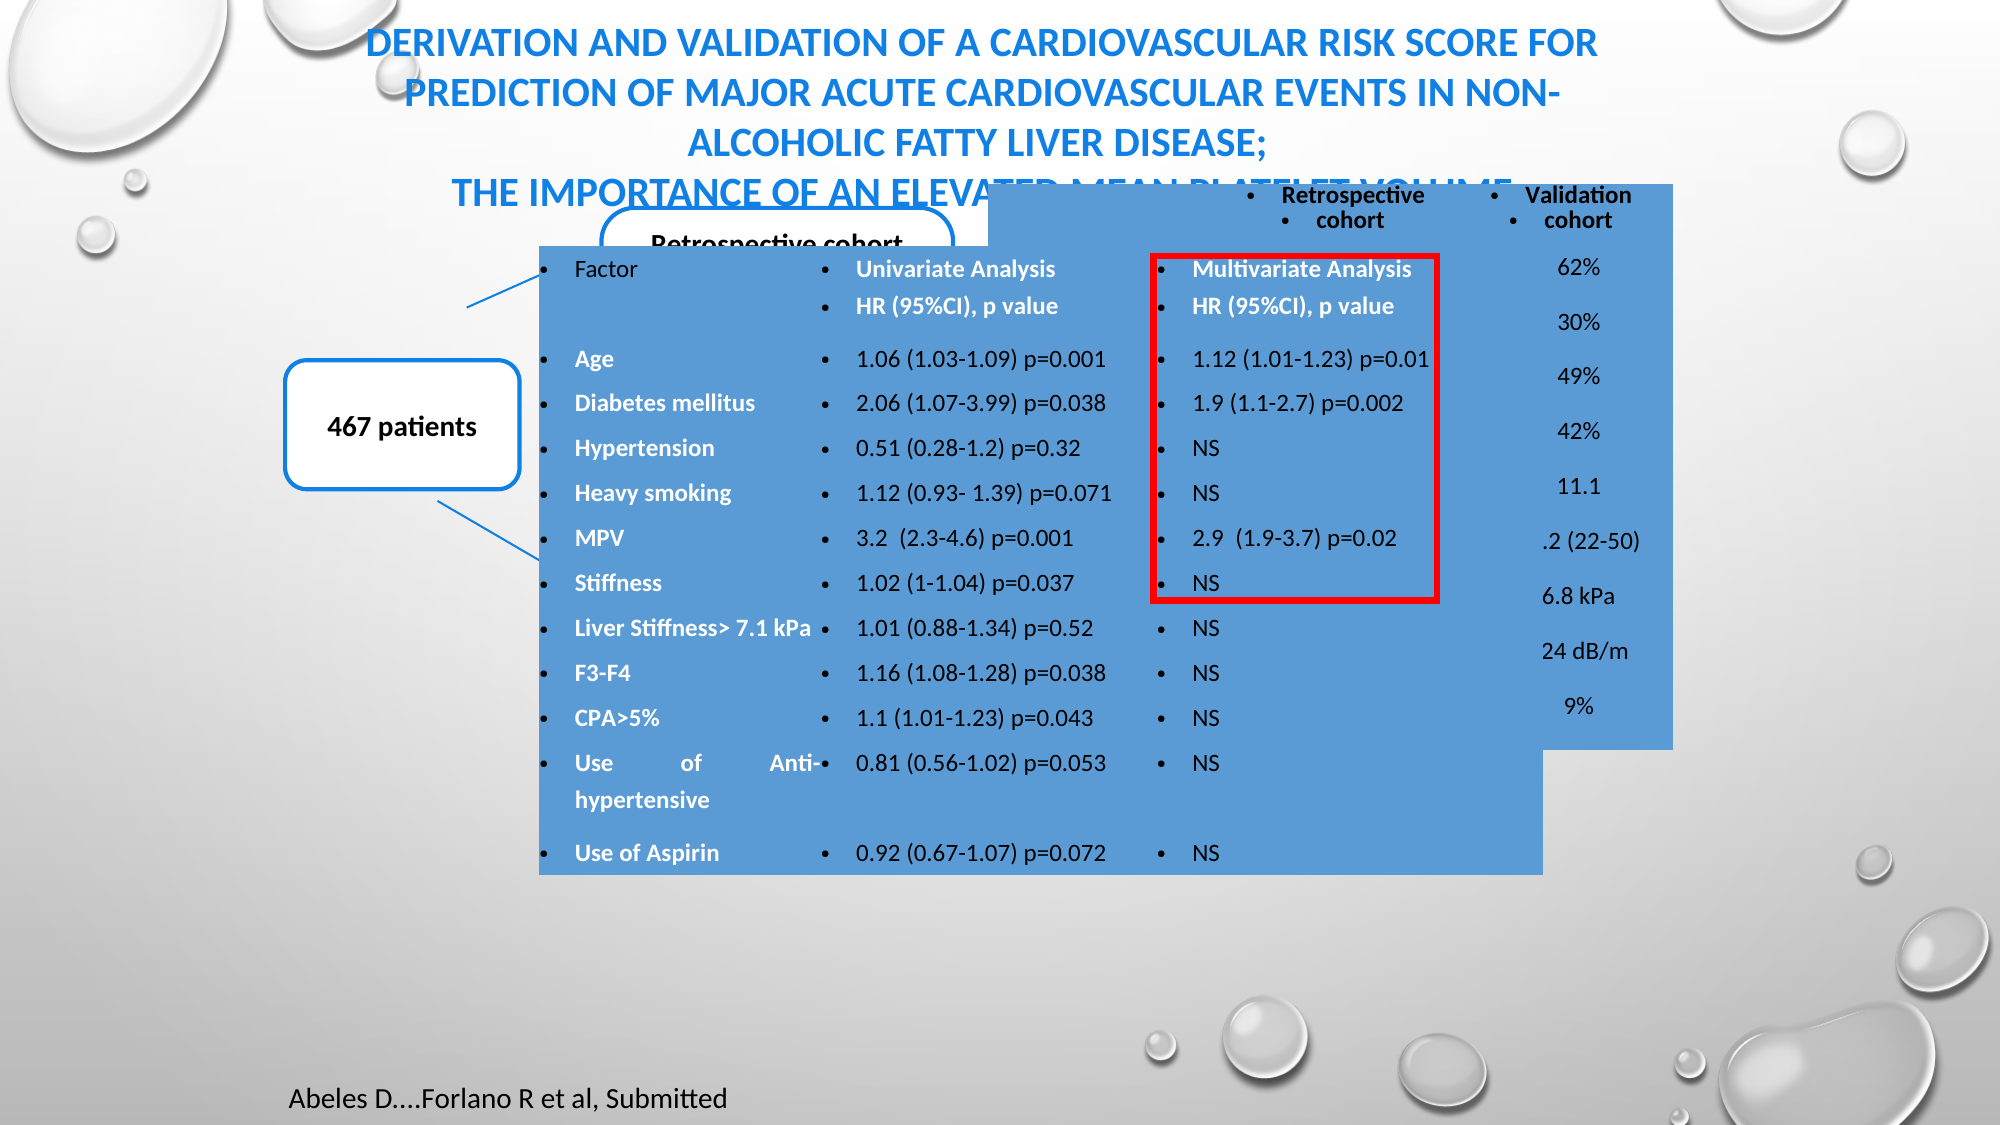

Derivation and validation of a cardiovascular risk score for prediction of major acute cardiovascular events in non-alcoholic fatty liver disease;
the importance of an elevated mean platelet volume
| | Retrospective cohort | Validation cohort |
| --- | --- | --- |
| Male gender | 65% | 62% |
| Hypertension | 51% | 30% |
| T2-DM | 51% | 49% |
| Dyslipidaemia | 45% | 42% |
| Mean MPV | 10.7 | 11.1 |
| BMI | 29.6 (20-46) | 29.2 (22-50) |
| Stiffness | 7.1 kPa | 6.8 kPa |
| CAP score | 320 dB/m | 324 dB/m |
| Fat% | 10.3% | 9% |
Retrospective cohort (356 patients)
Median q-RISK2 11.8%
45 (12.6% ) CV events
| Factor | Univariate Analysis HR (95%CI), p value | Multivariate Analysis HR (95%CI), p value |
| --- | --- | --- |
| Age | 1.06 (1.03-1.09) p=0.001 | 1.12 (1.01-1.23) p=0.01 |
| Diabetes mellitus | 2.06 (1.07-3.99) p=0.038 | 1.9 (1.1-2.7) p=0.002 |
| Hypertension | 0.51 (0.28-1.2) p=0.32 | NS |
| Heavy smoking | 1.12 (0.93- 1.39) p=0.071 | NS |
| MPV | 3.2 (2.3-4.6) p=0.001 | 2.9 (1.9-3.7) p=0.02 |
| Stiffness | 1.02 (1-1.04) p=0.037 | NS |
| Liver Stiffness> 7.1 kPa | 1.01 (0.88-1.34) p=0.52 | NS |
| F3-F4 | 1.16 (1.08-1.28) p=0.038 | NS |
| CPA>5% | 1.1 (1.01-1.23) p=0.043 | NS |
| Use of Anti-hypertensive | 0.81 (0.56-1.02) p=0.053 | NS |
| Use of Aspirin | 0.92 (0.67-1.07) p=0.072 | NS |
467 patients
Validation cohort
(111 patients)
Median q-RISK2 12.3%
13 (12% ) CV events
Abeles D....Forlano R et al, Submitted